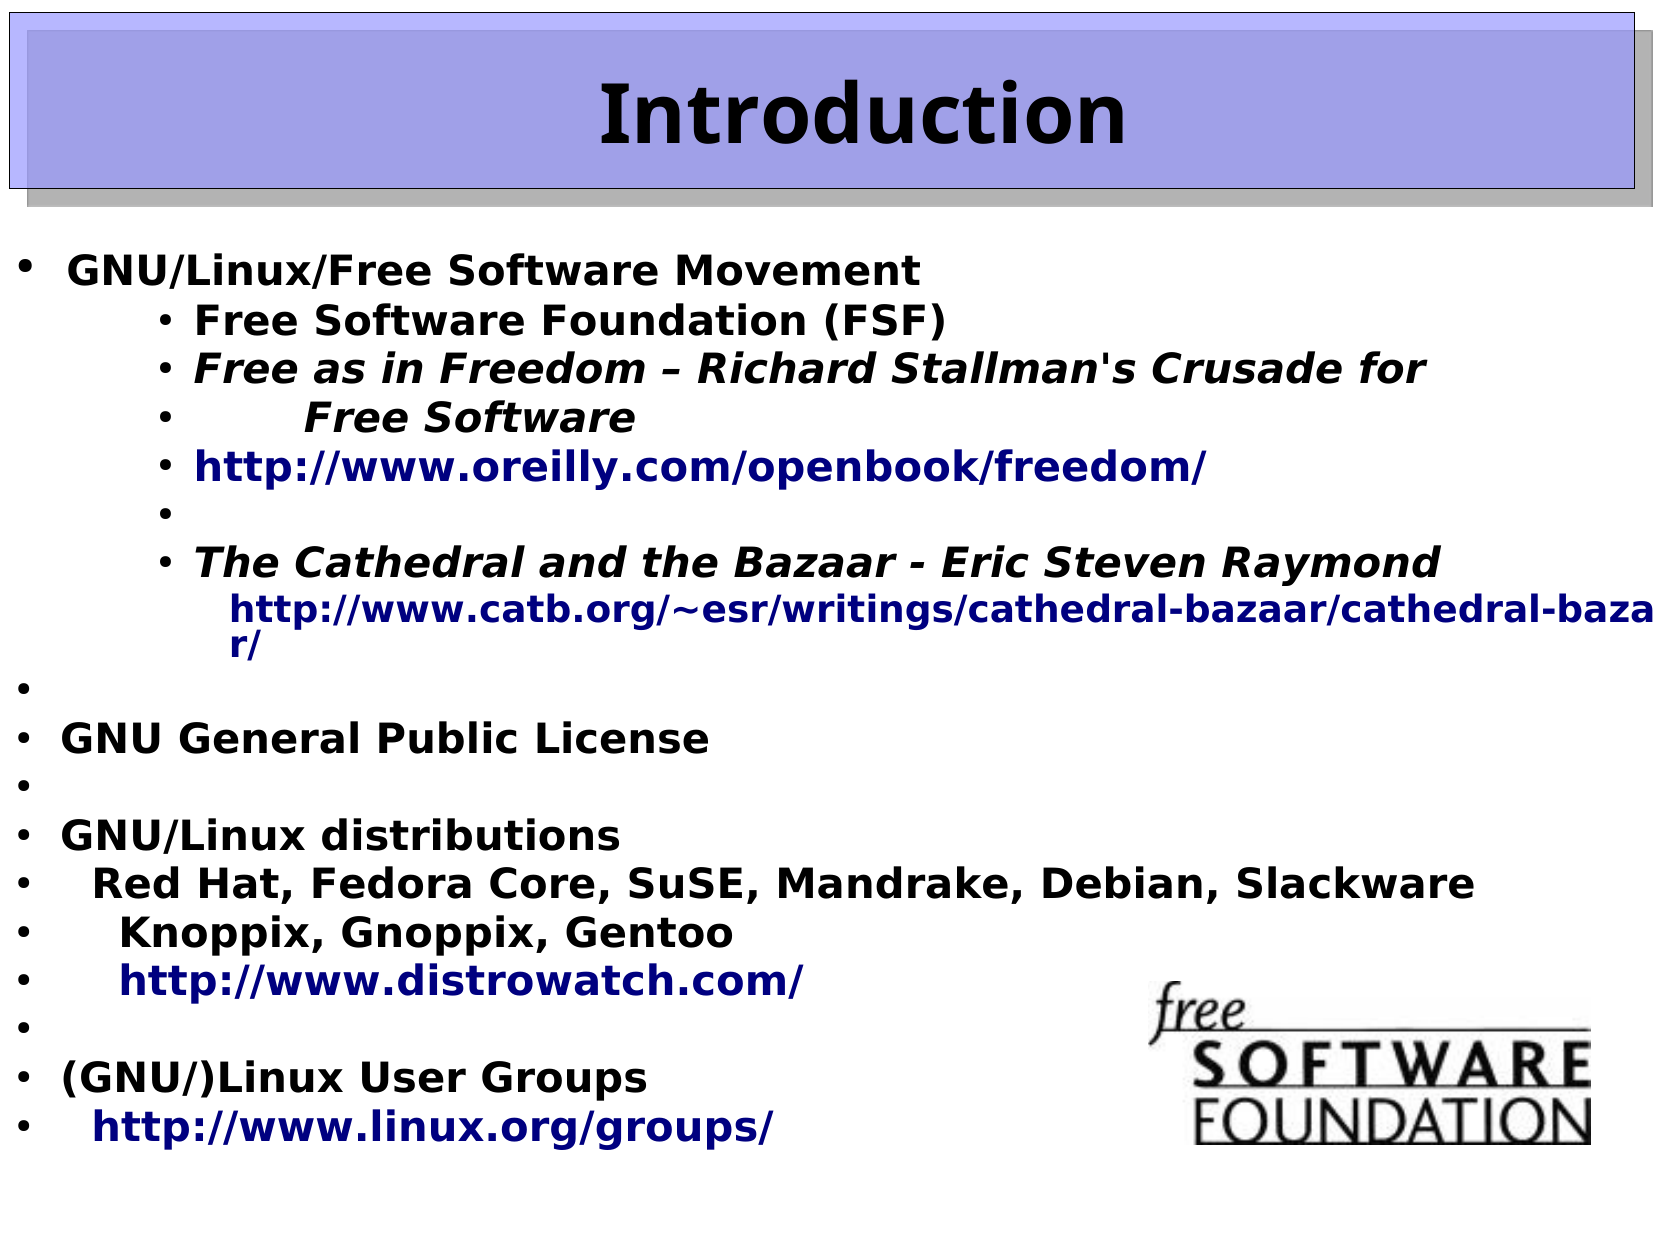

Introduction
 GNU/Linux/Free Software Movement
Free Software Foundation (FSF)
Free as in Freedom – Richard Stallman's Crusade for
	Free Software
http://www.oreilly.com/openbook/freedom/
The Cathedral and the Bazaar - Eric Steven Raymond	http://www.catb.org/~esr/writings/cathedral-bazaar/cathedral-bazaar/
 GNU General Public License
 GNU/Linux distributions
 	Red Hat, Fedora Core, SuSE, Mandrake, Debian, Slackware
 Knoppix, Gnoppix, Gentoo
 http://www.distrowatch.com/
 (GNU/)Linux User Groups
	http://www.linux.org/groups/